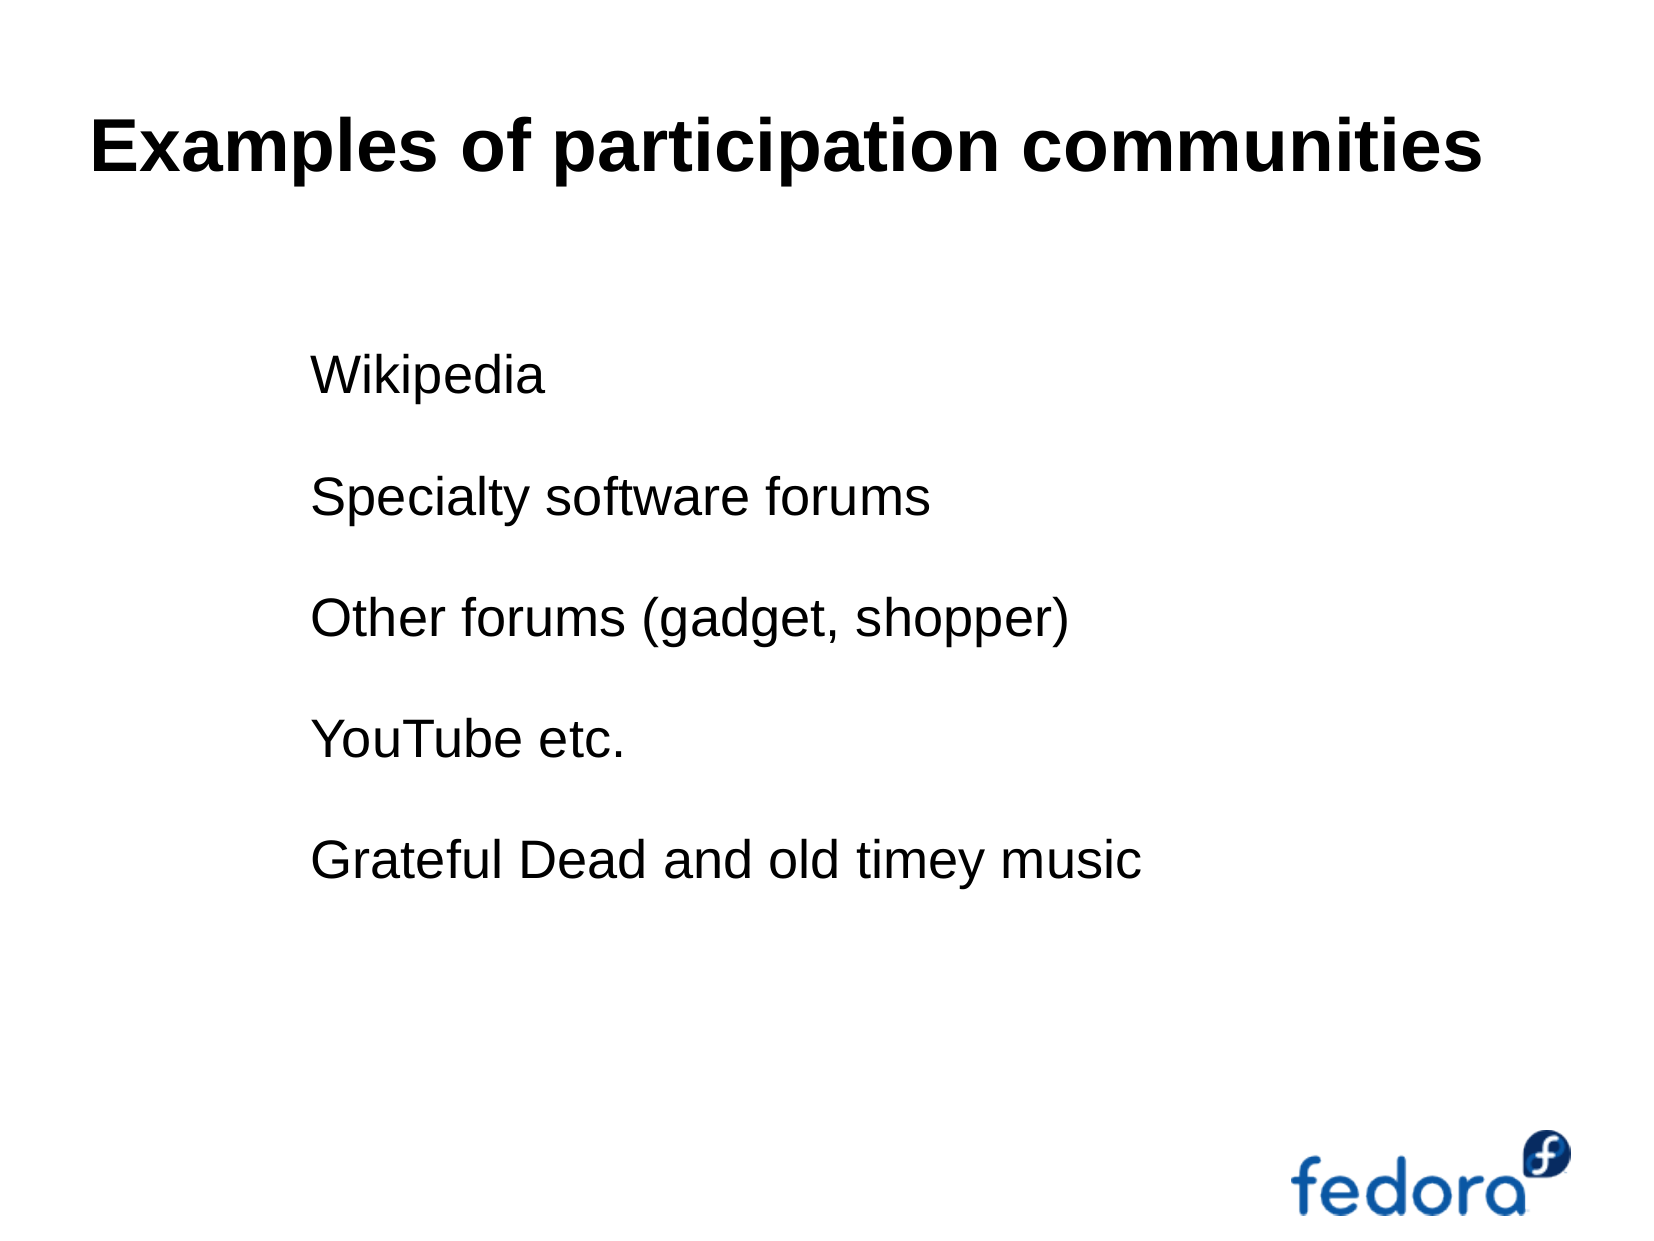

Examples of participation communities
Wikipedia
Specialty software forums
Other forums (gadget, shopper)
YouTube etc.
Grateful Dead and old timey music